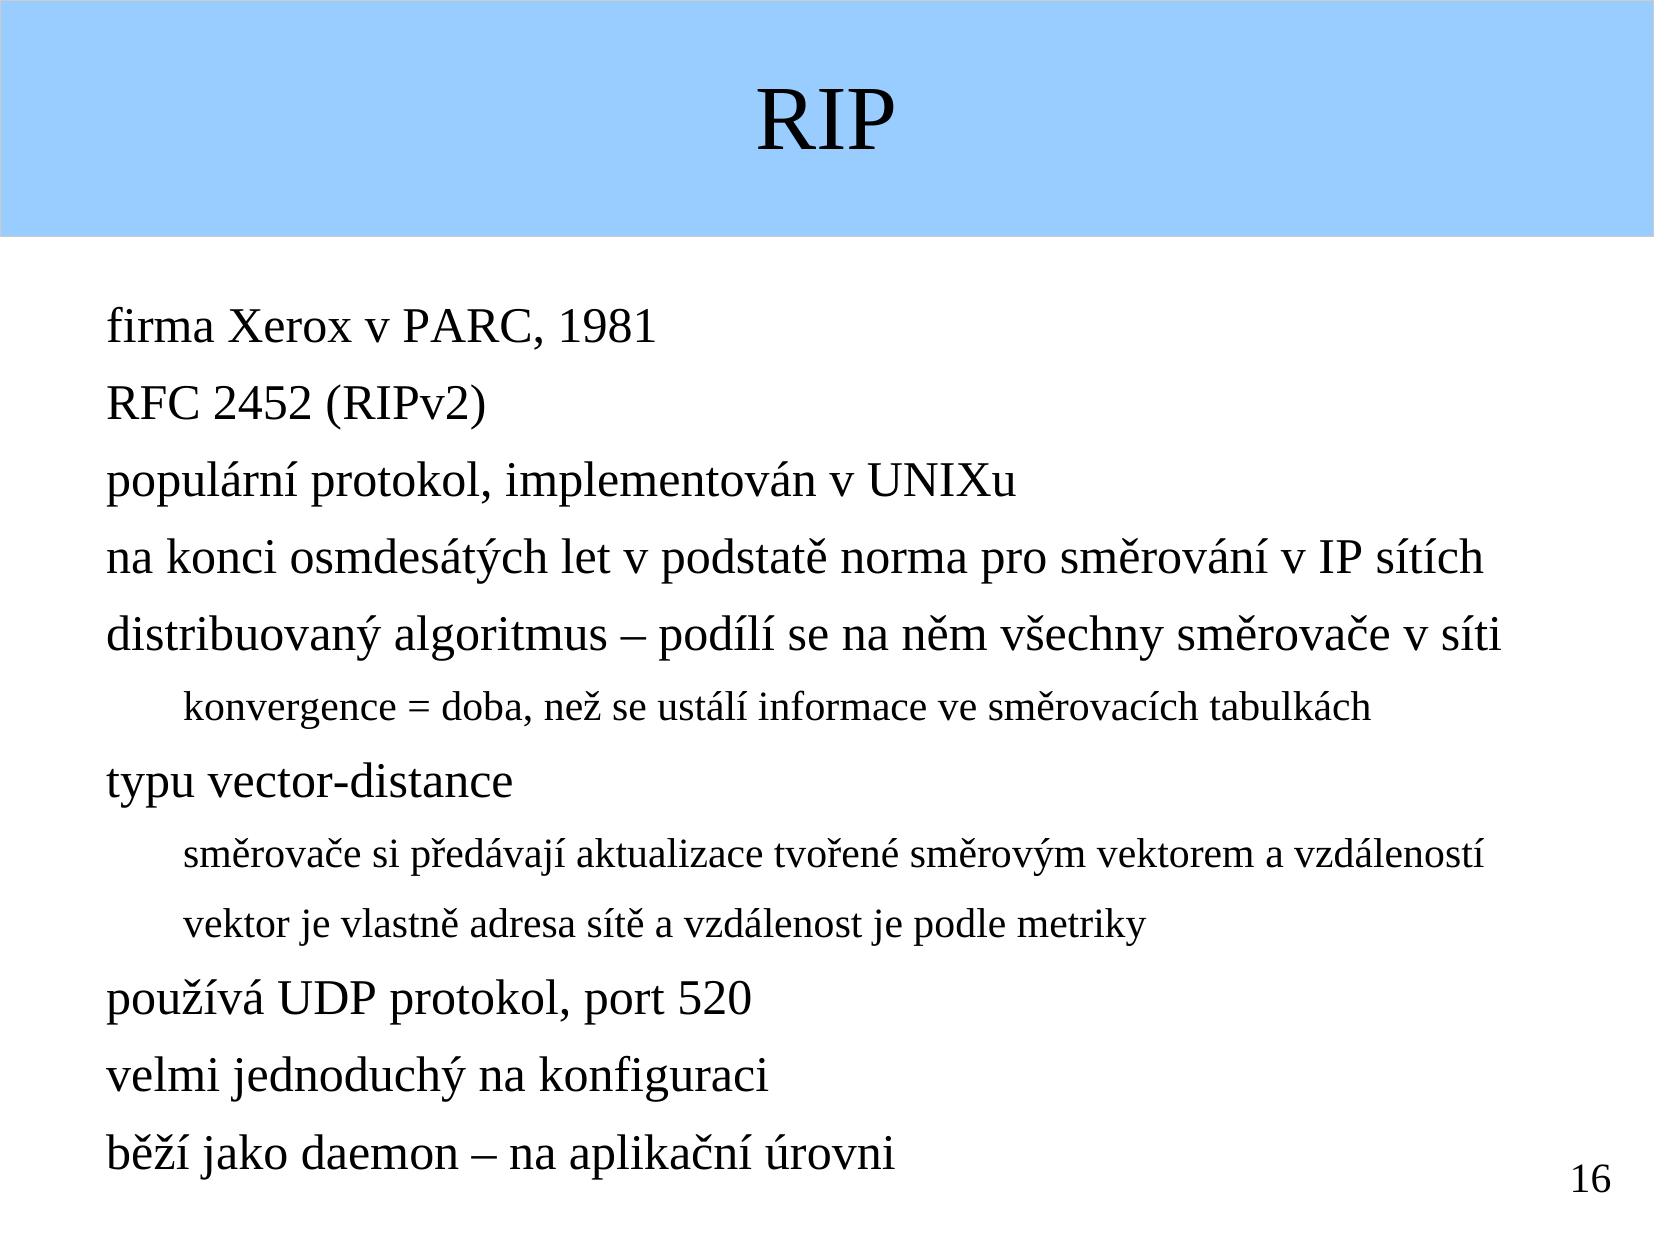

# RIP
firma Xerox v PARC, 1981
RFC 2452 (RIPv2)
populární protokol, implementován v UNIXu
na konci osmdesátých let v podstatě norma pro směrování v IP sítích
distribuovaný algoritmus – podílí se na něm všechny směrovače v síti
konvergence = doba, než se ustálí informace ve směrovacích tabulkách
typu vector-distance
směrovače si předávají aktualizace tvořené směrovým vektorem a vzdáleností
vektor je vlastně adresa sítě a vzdálenost je podle metriky
používá UDP protokol, port 520
velmi jednoduchý na konfiguraci
běží jako daemon – na aplikační úrovni